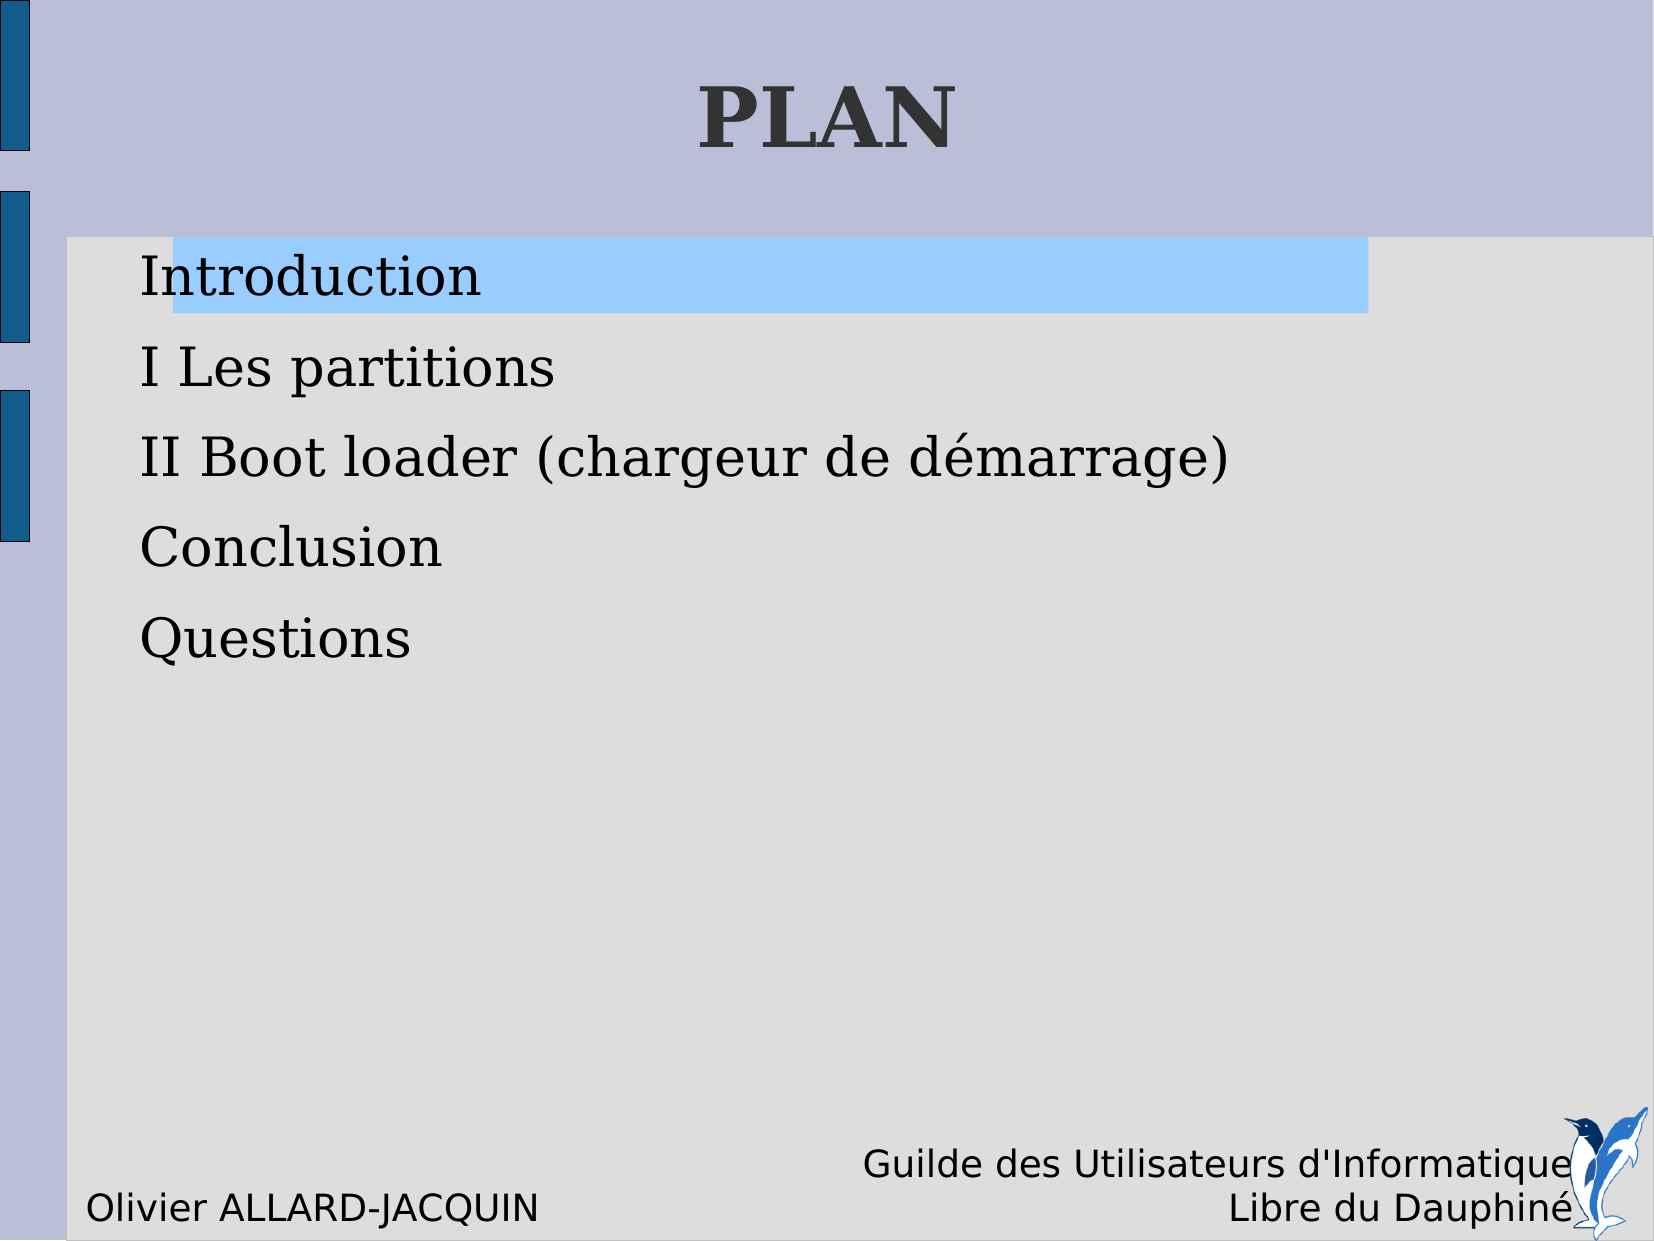

# PLAN
Introduction
I Les partitions
II Boot loader (chargeur de démarrage)
Conclusion
Questions